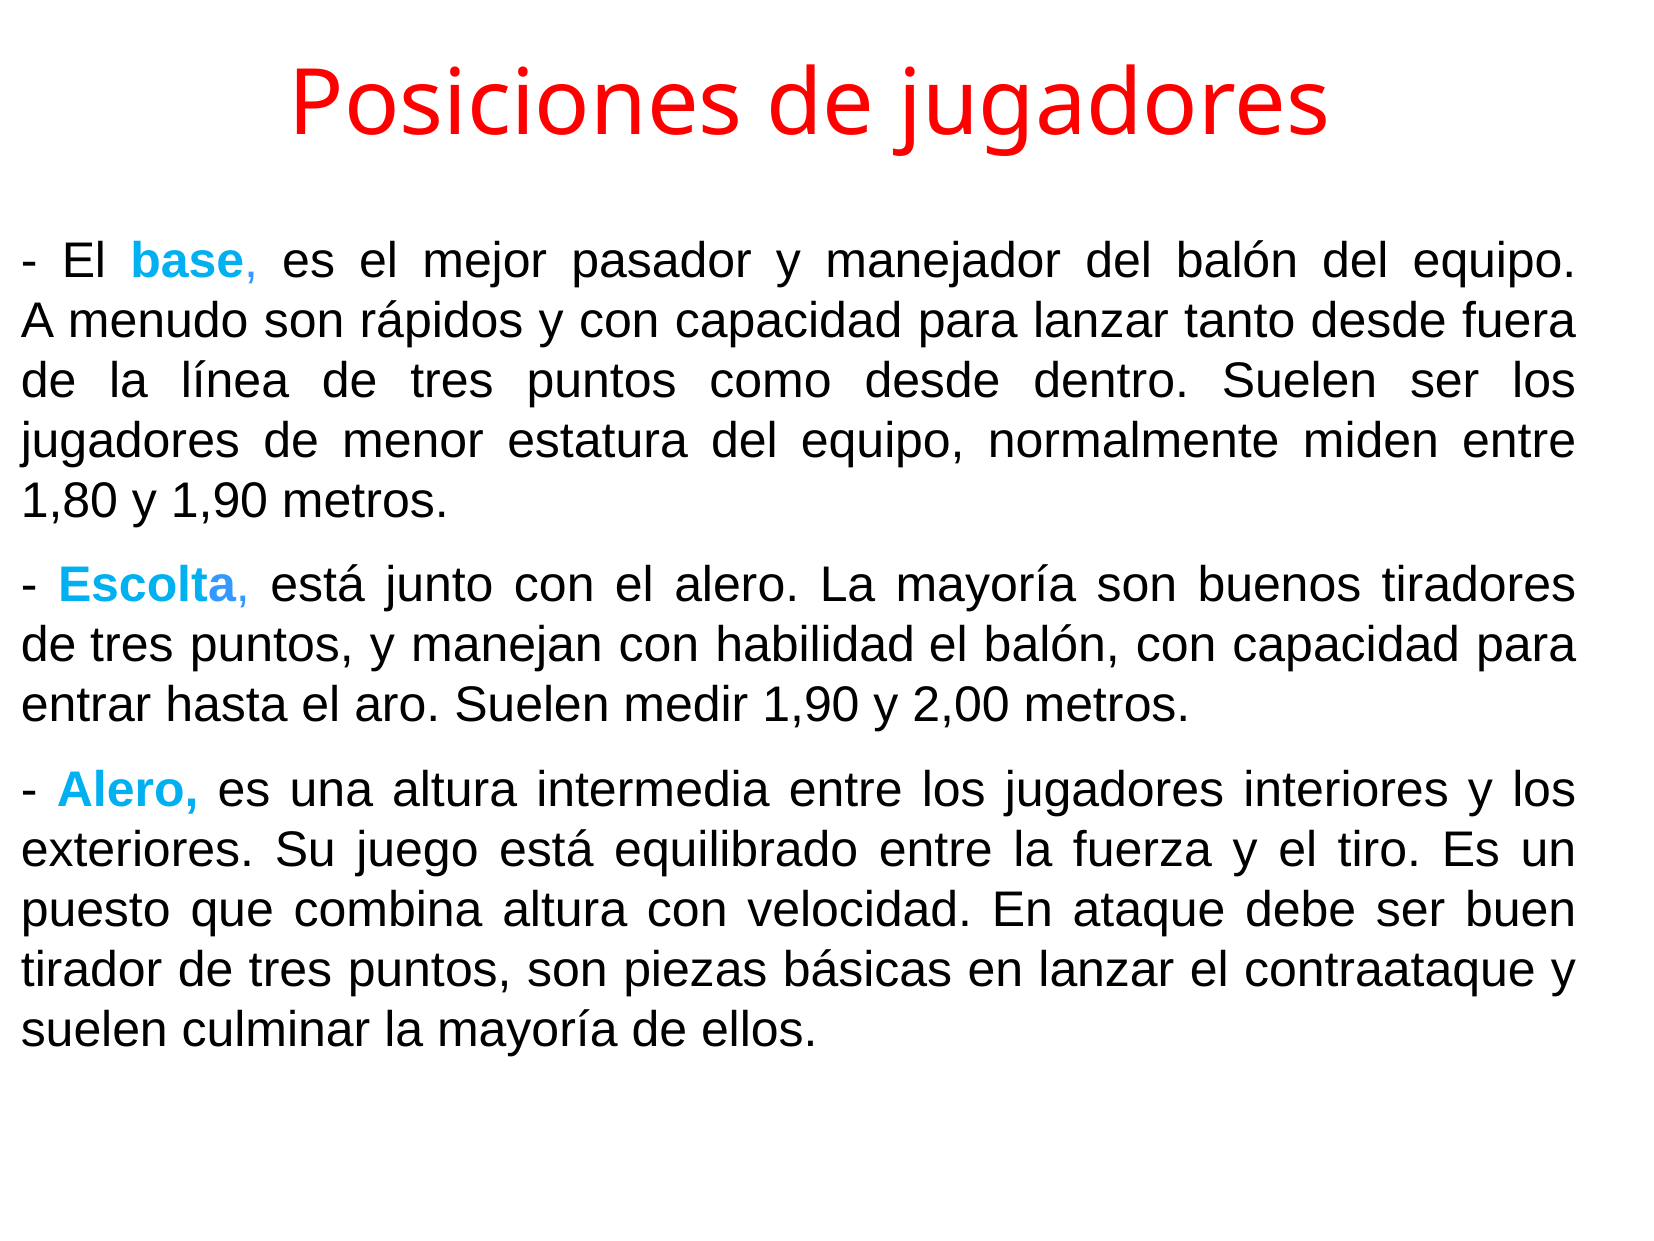

# Posiciones de jugadores
- El base, es el mejor pasador y manejador del balón del equipo. A menudo son rápidos y con capacidad para lanzar tanto desde fuera de la línea de tres puntos como desde dentro. Suelen ser los jugadores de menor estatura del equipo, normalmente miden entre 1,80 y 1,90 metros.
- Escolta, está junto con el alero. La mayoría son buenos tiradores de tres puntos, y manejan con habilidad el balón, con capacidad para entrar hasta el aro. Suelen medir 1,90 y 2,00 metros.
- Alero, es una altura intermedia entre los jugadores interiores y los exteriores. Su juego está equilibrado entre la fuerza y el tiro. Es un puesto que combina altura con velocidad. En ataque debe ser buen tirador de tres puntos, son piezas básicas en lanzar el contraataque y suelen culminar la mayoría de ellos.